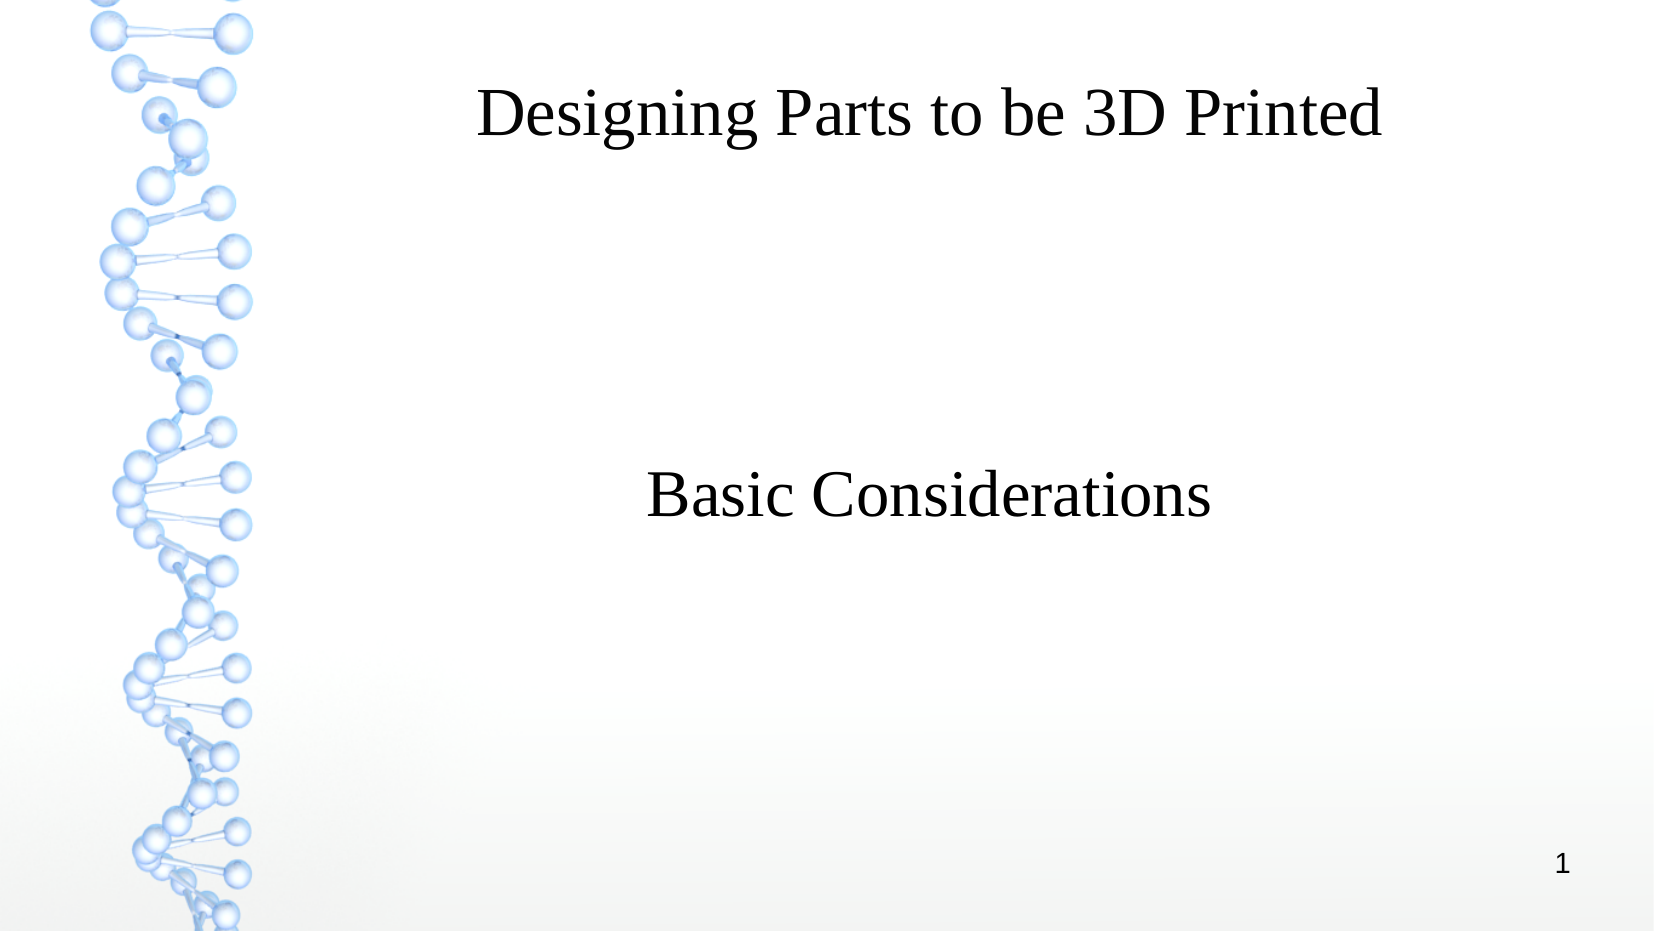

# Designing Parts to be 3D Printed
Basic Considerations
1